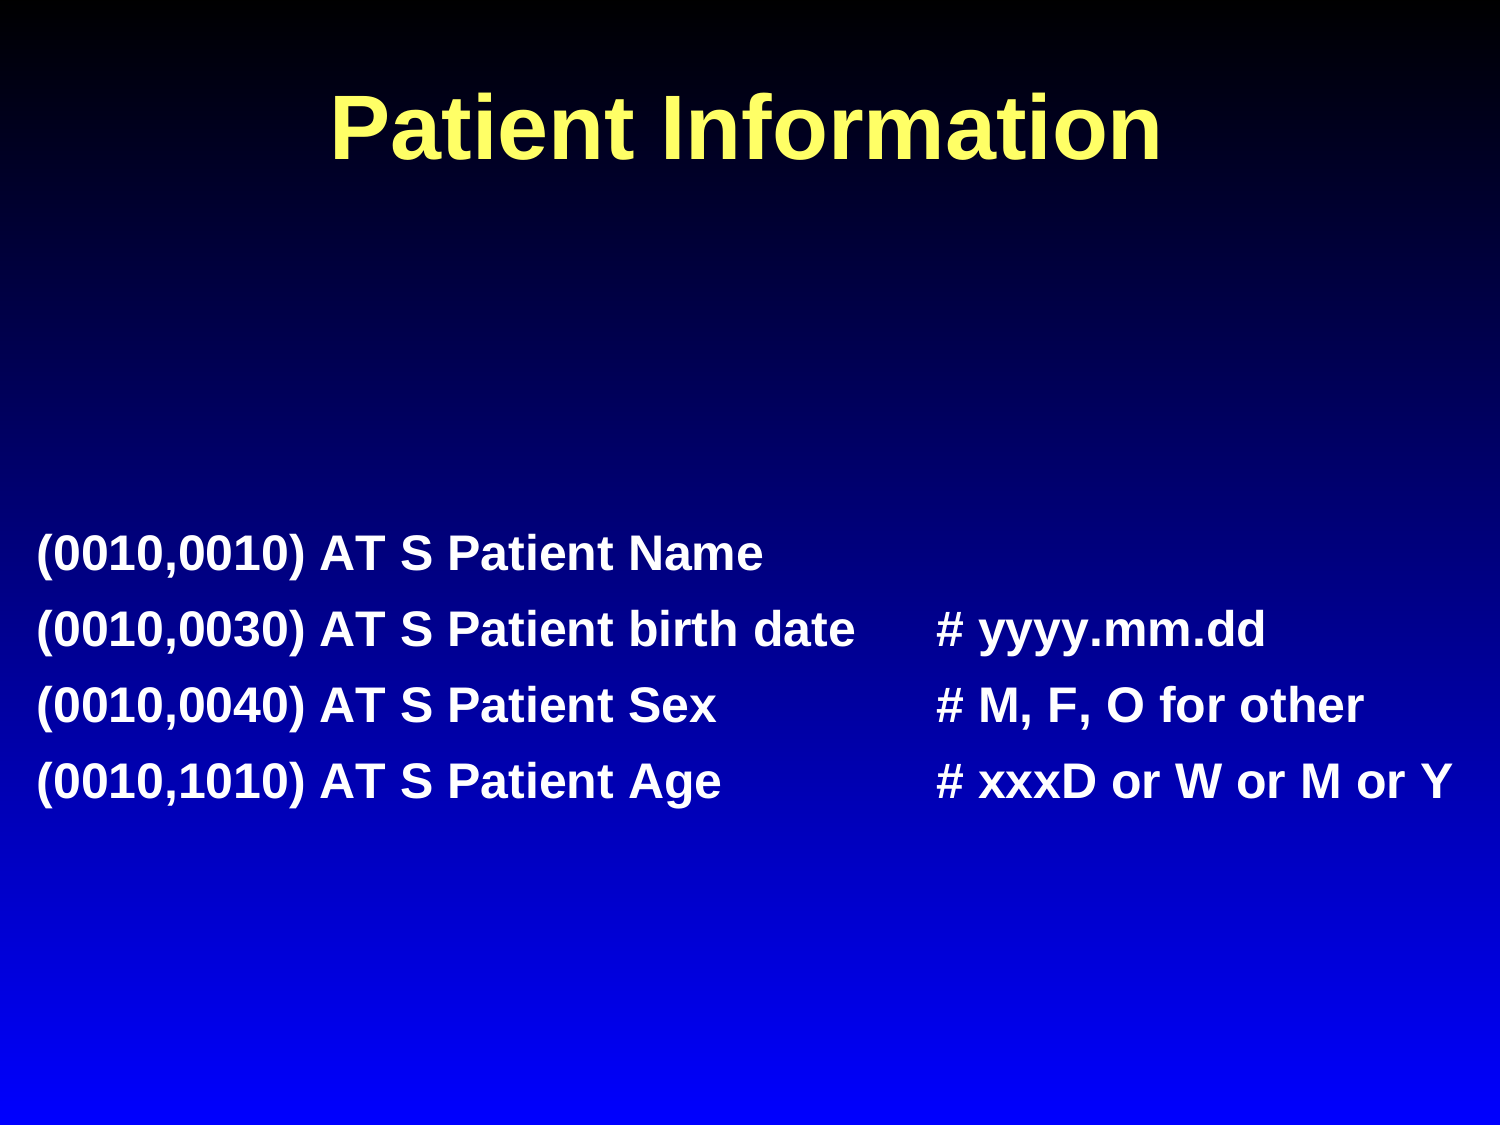

# Patient Information
(0010,0010) AT S Patient Name
(0010,0030) AT S Patient birth date 	# yyyy.mm.dd
(0010,0040) AT S Patient Sex 	# M, F, O for other
(0010,1010) AT S Patient Age 		# xxxD or W or M or Y